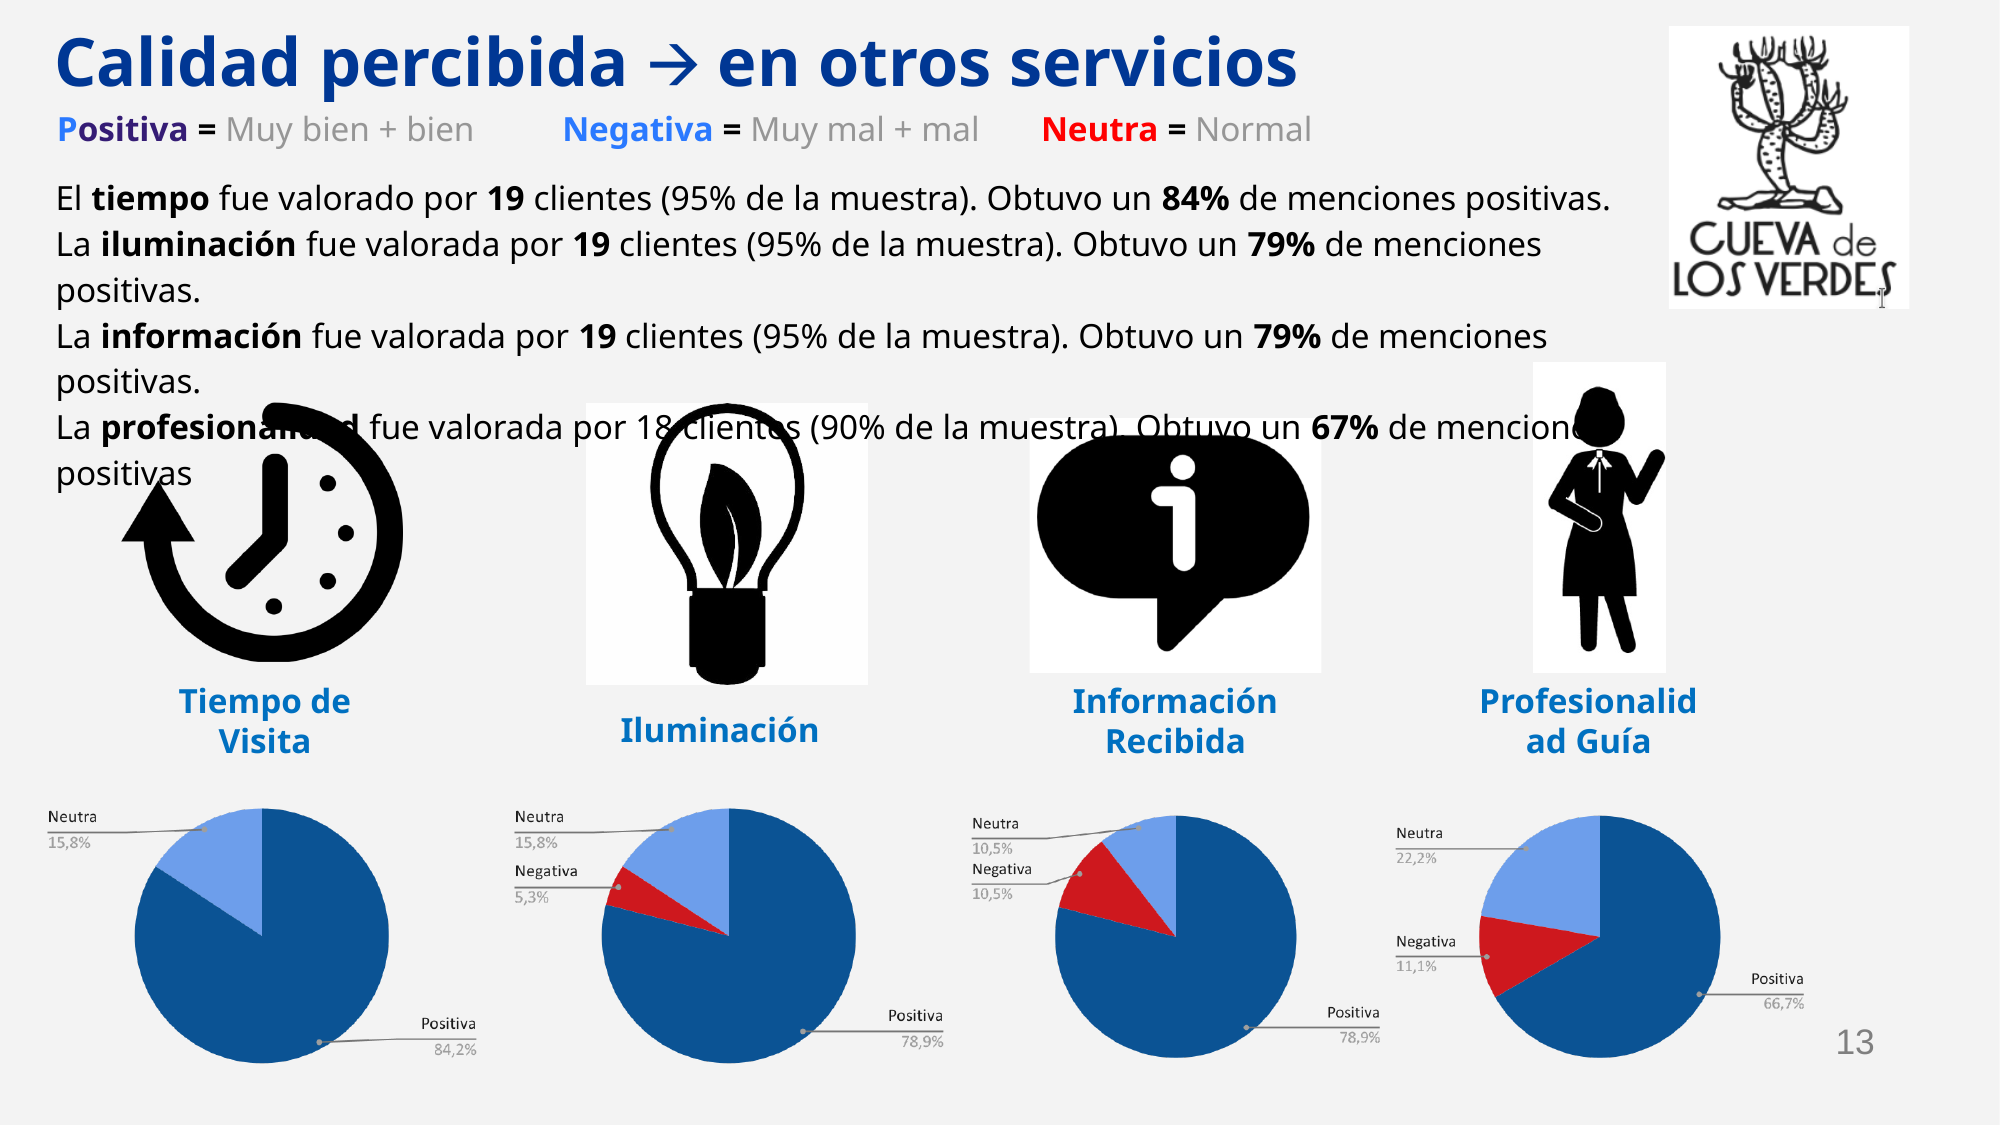

Calidad percibida 🡪 en otros servicios
Positiva = Muy bien + bien Negativa = Muy mal + mal Neutra = Normal
El tiempo fue valorado por 19 clientes (95% de la muestra). Obtuvo un 84% de menciones positivas.
La iluminación fue valorada por 19 clientes (95% de la muestra). Obtuvo un 79% de menciones positivas.
La información fue valorada por 19 clientes (95% de la muestra). Obtuvo un 79% de menciones positivas.
La profesionalidad fue valorada por 18 clientes (90% de la muestra). Obtuvo un 67% de menciones positivas
Tiempo de Visita
Información Recibida
Profesionalidad Guía
Iluminación